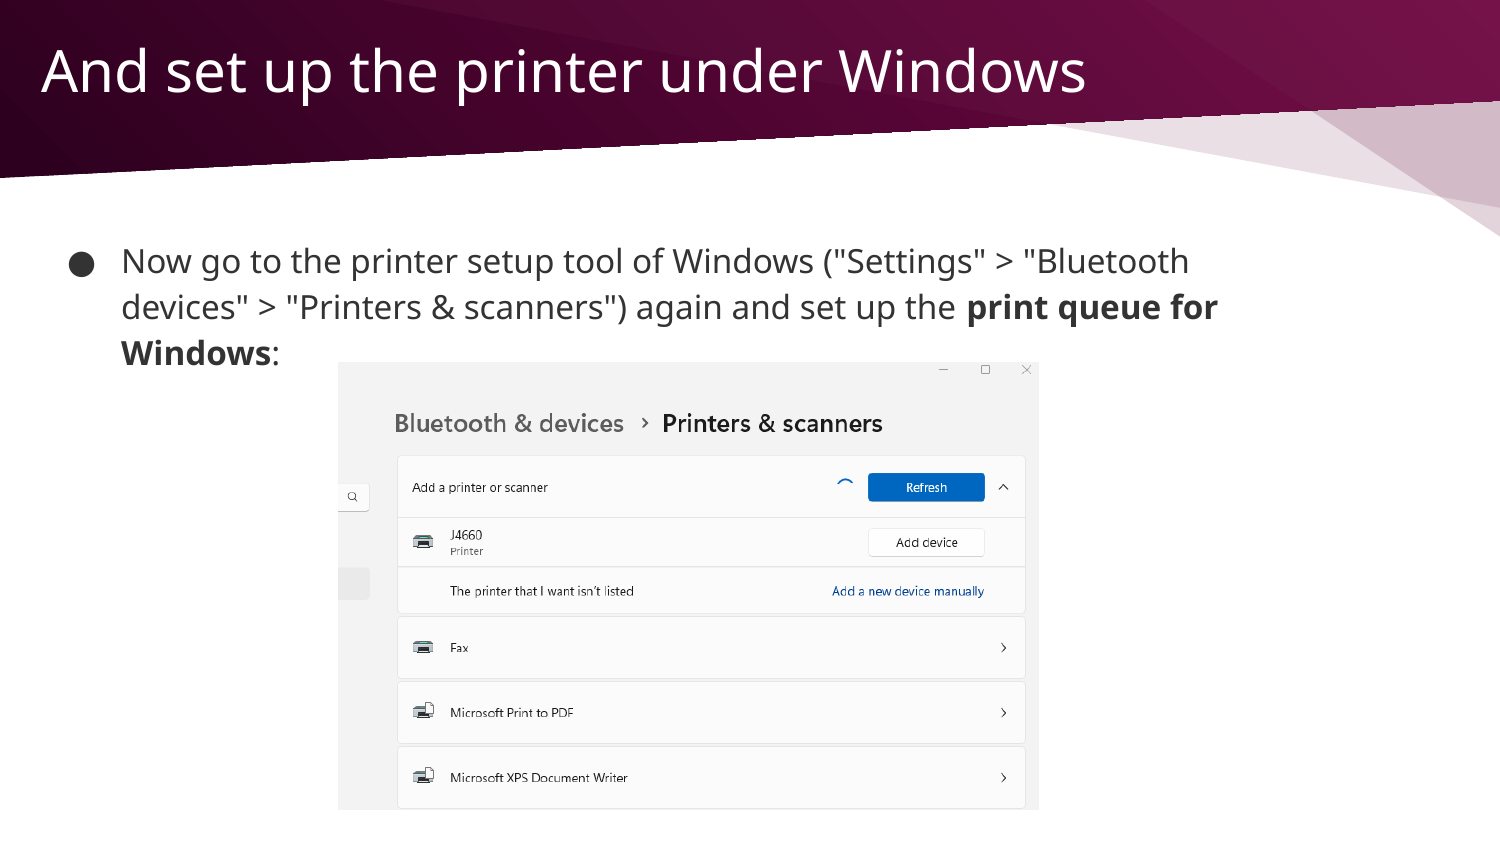

# And set up the printer under Windows
Now go to the printer setup tool of Windows ("Settings" > "Bluetooth devices" > "Printers & scanners") again and set up the print queue for Windows: